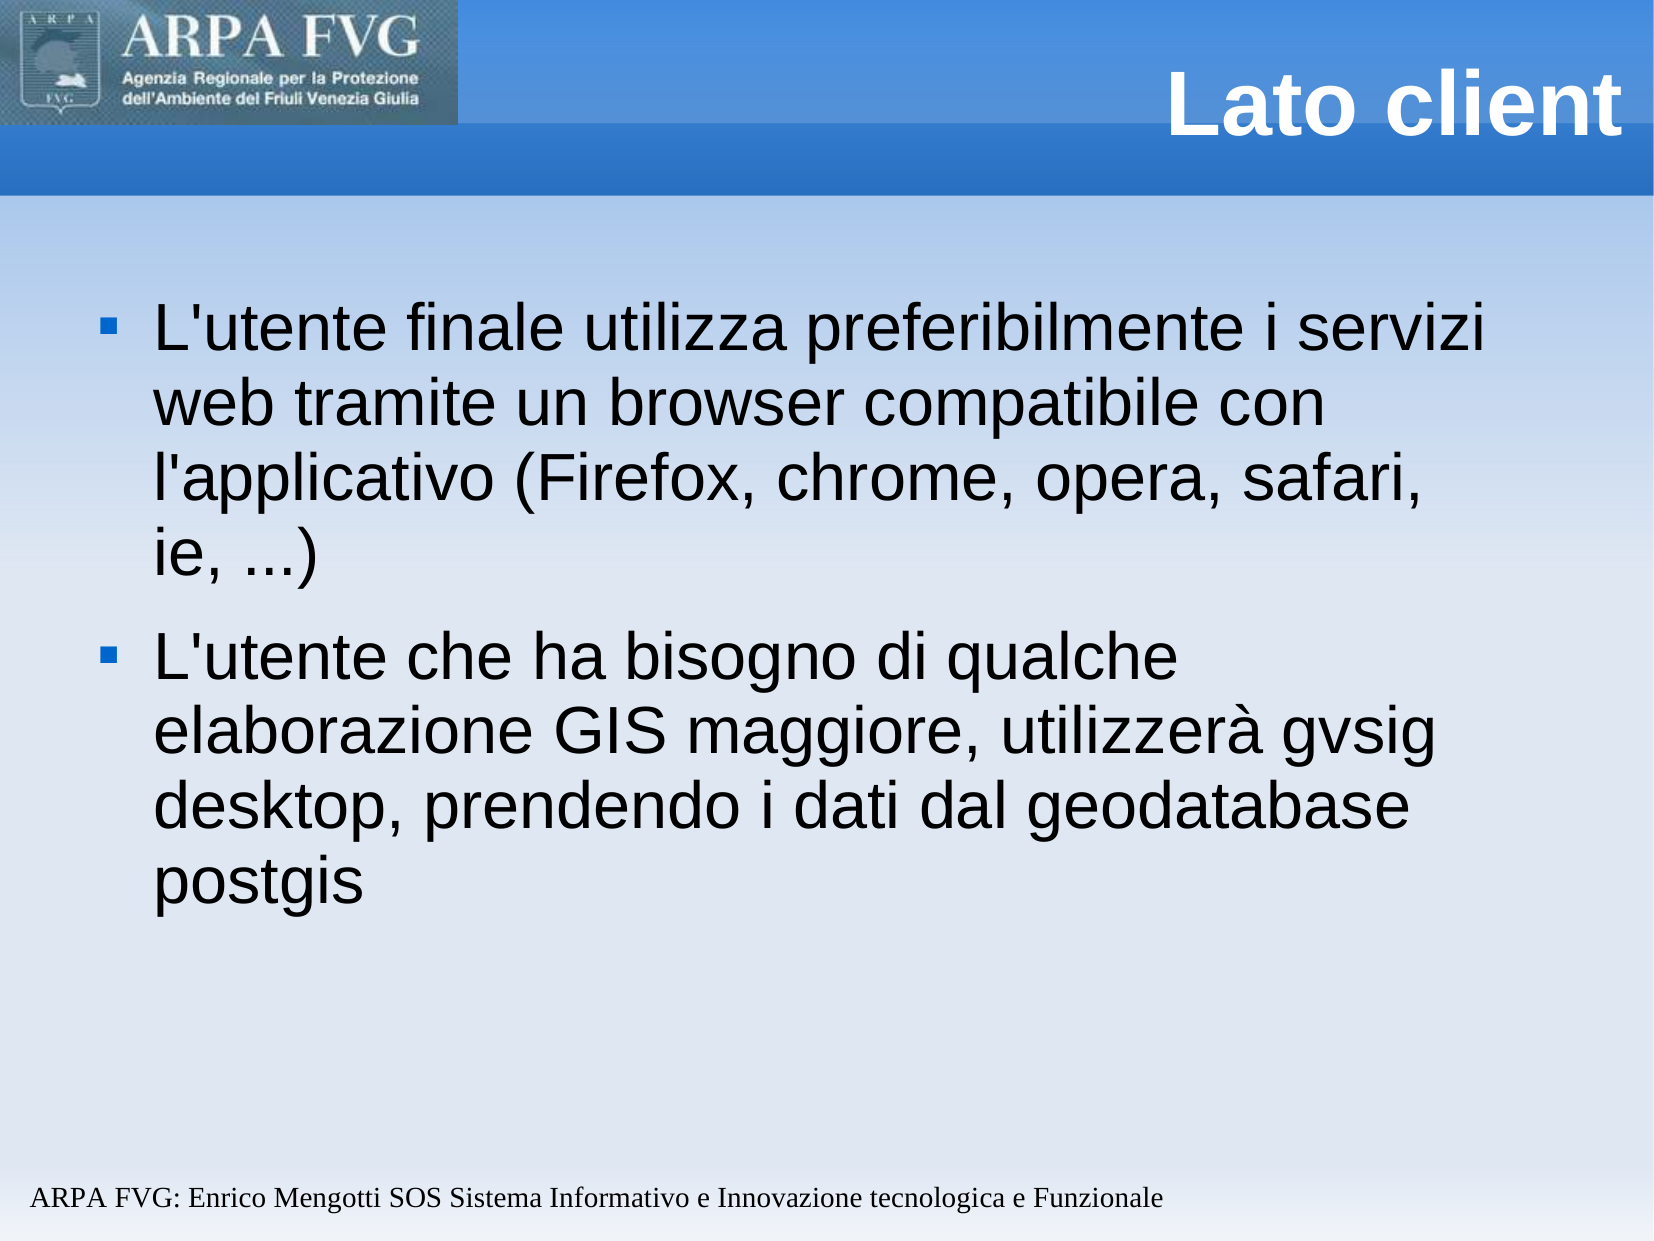

# Lato client
L'utente finale utilizza preferibilmente i servizi web tramite un browser compatibile con l'applicativo (Firefox, chrome, opera, safari, ie, ...)
L'utente che ha bisogno di qualche elaborazione GIS maggiore, utilizzerà gvsig desktop, prendendo i dati dal geodatabase postgis